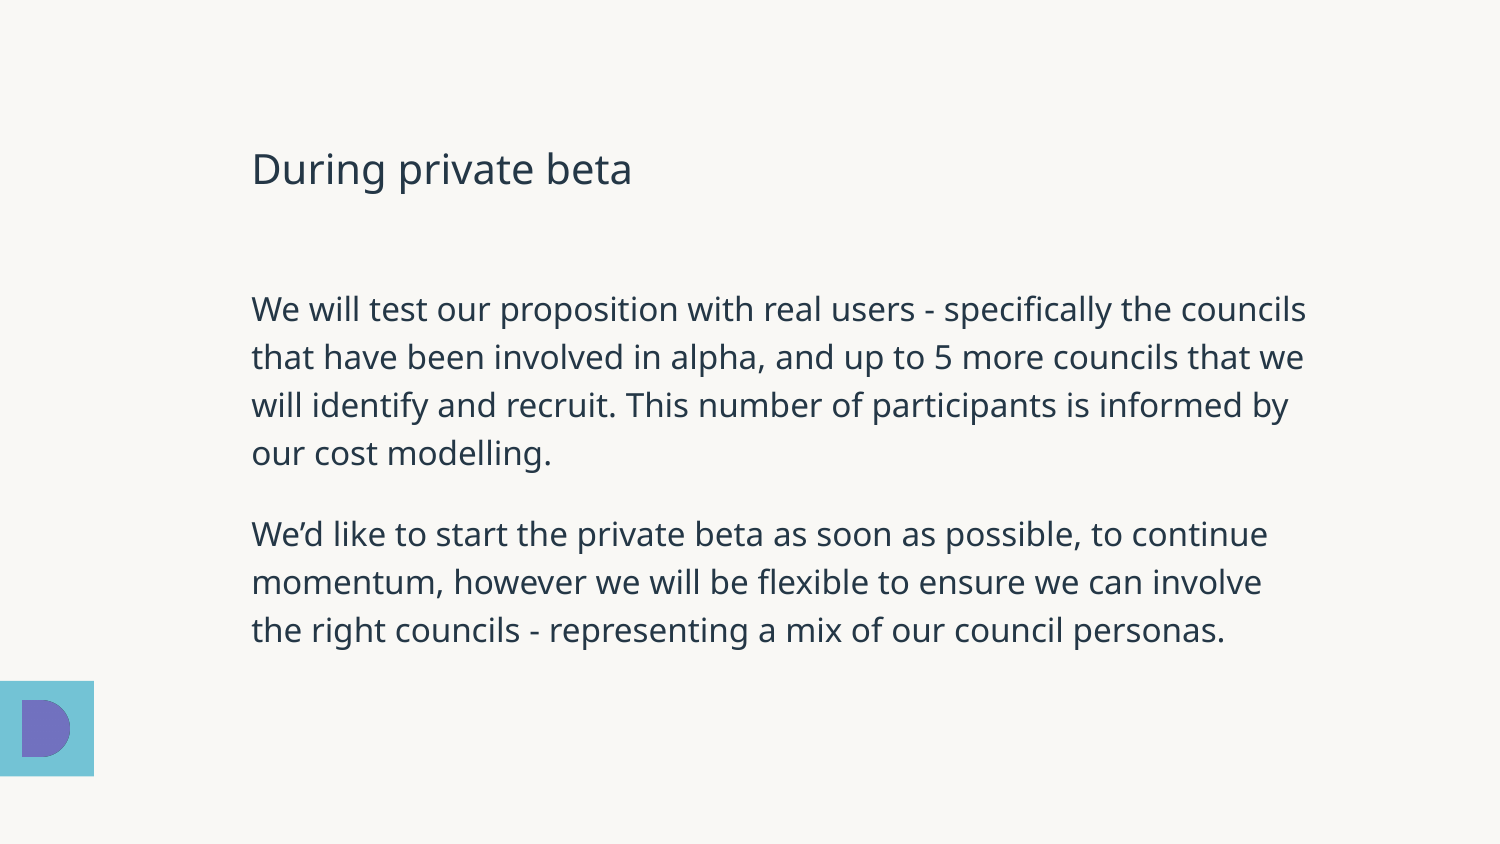

# During private beta
We will test our proposition with real users - specifically the councils that have been involved in alpha, and up to 5 more councils that we will identify and recruit. This number of participants is informed by our cost modelling.
We’d like to start the private beta as soon as possible, to continue momentum, however we will be flexible to ensure we can involve the right councils - representing a mix of our council personas.